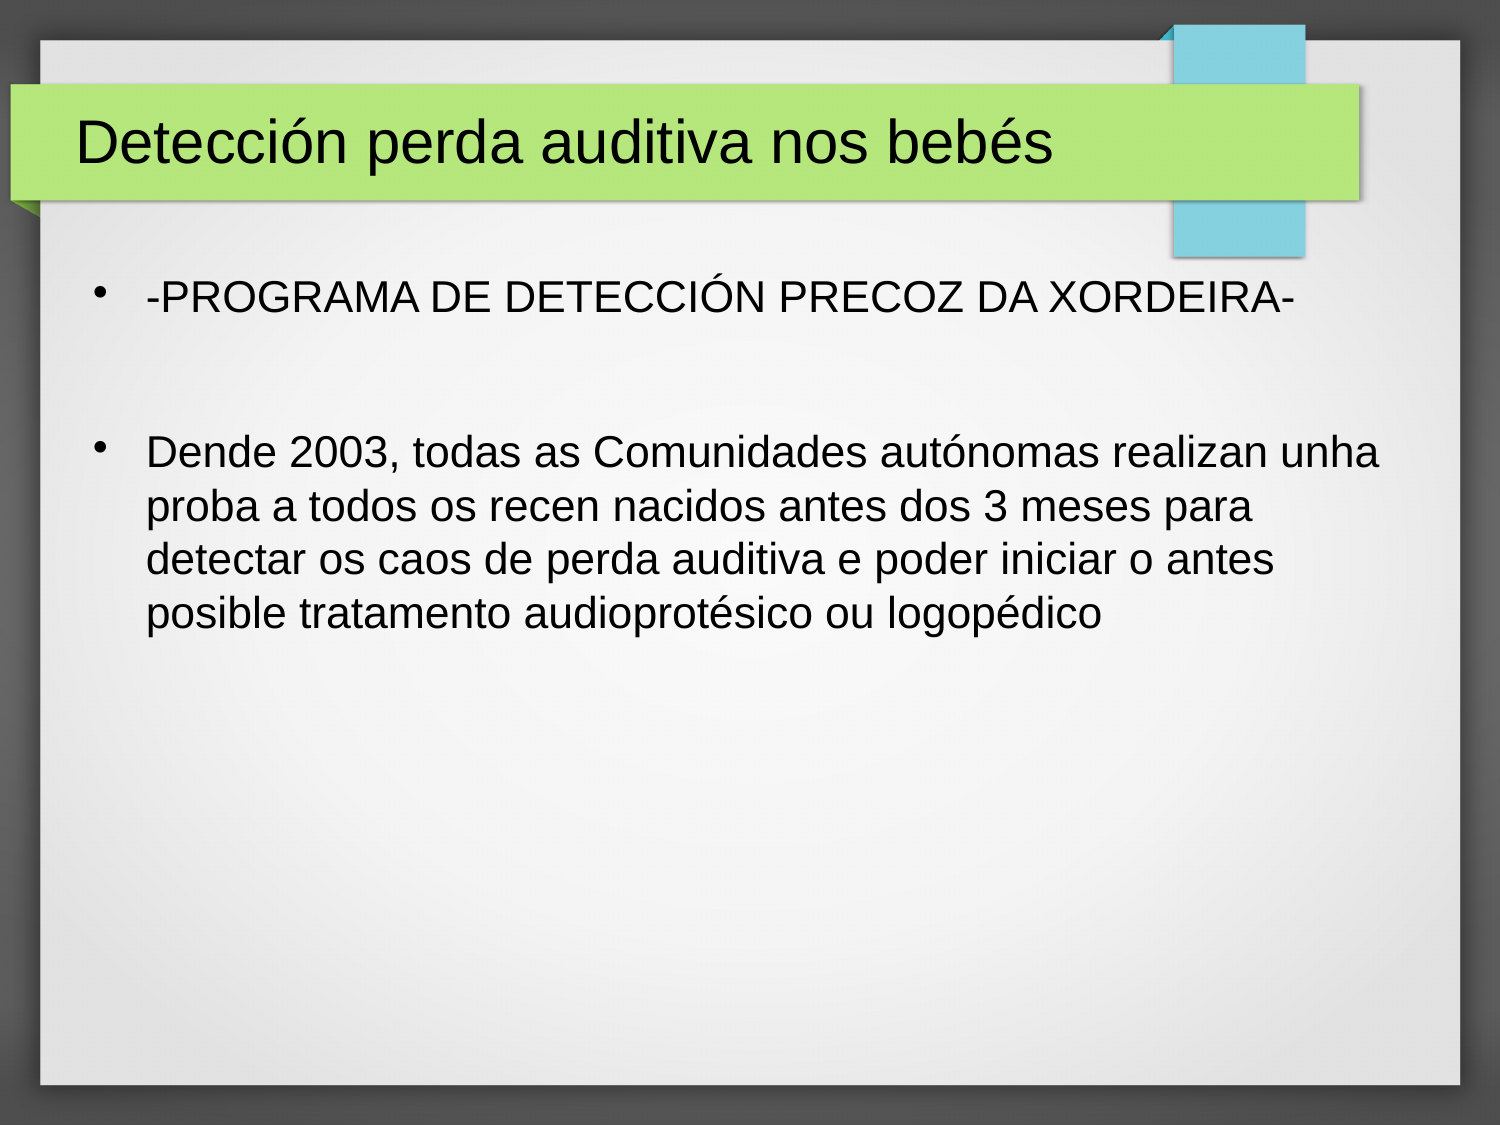

Detección perda auditiva nos bebés
-PROGRAMA DE DETECCIÓN PRECOZ DA XORDEIRA-
Dende 2003, todas as Comunidades autónomas realizan unha proba a todos os recen nacidos antes dos 3 meses para detectar os caos de perda auditiva e poder iniciar o antes posible tratamento audioprotésico ou logopédico